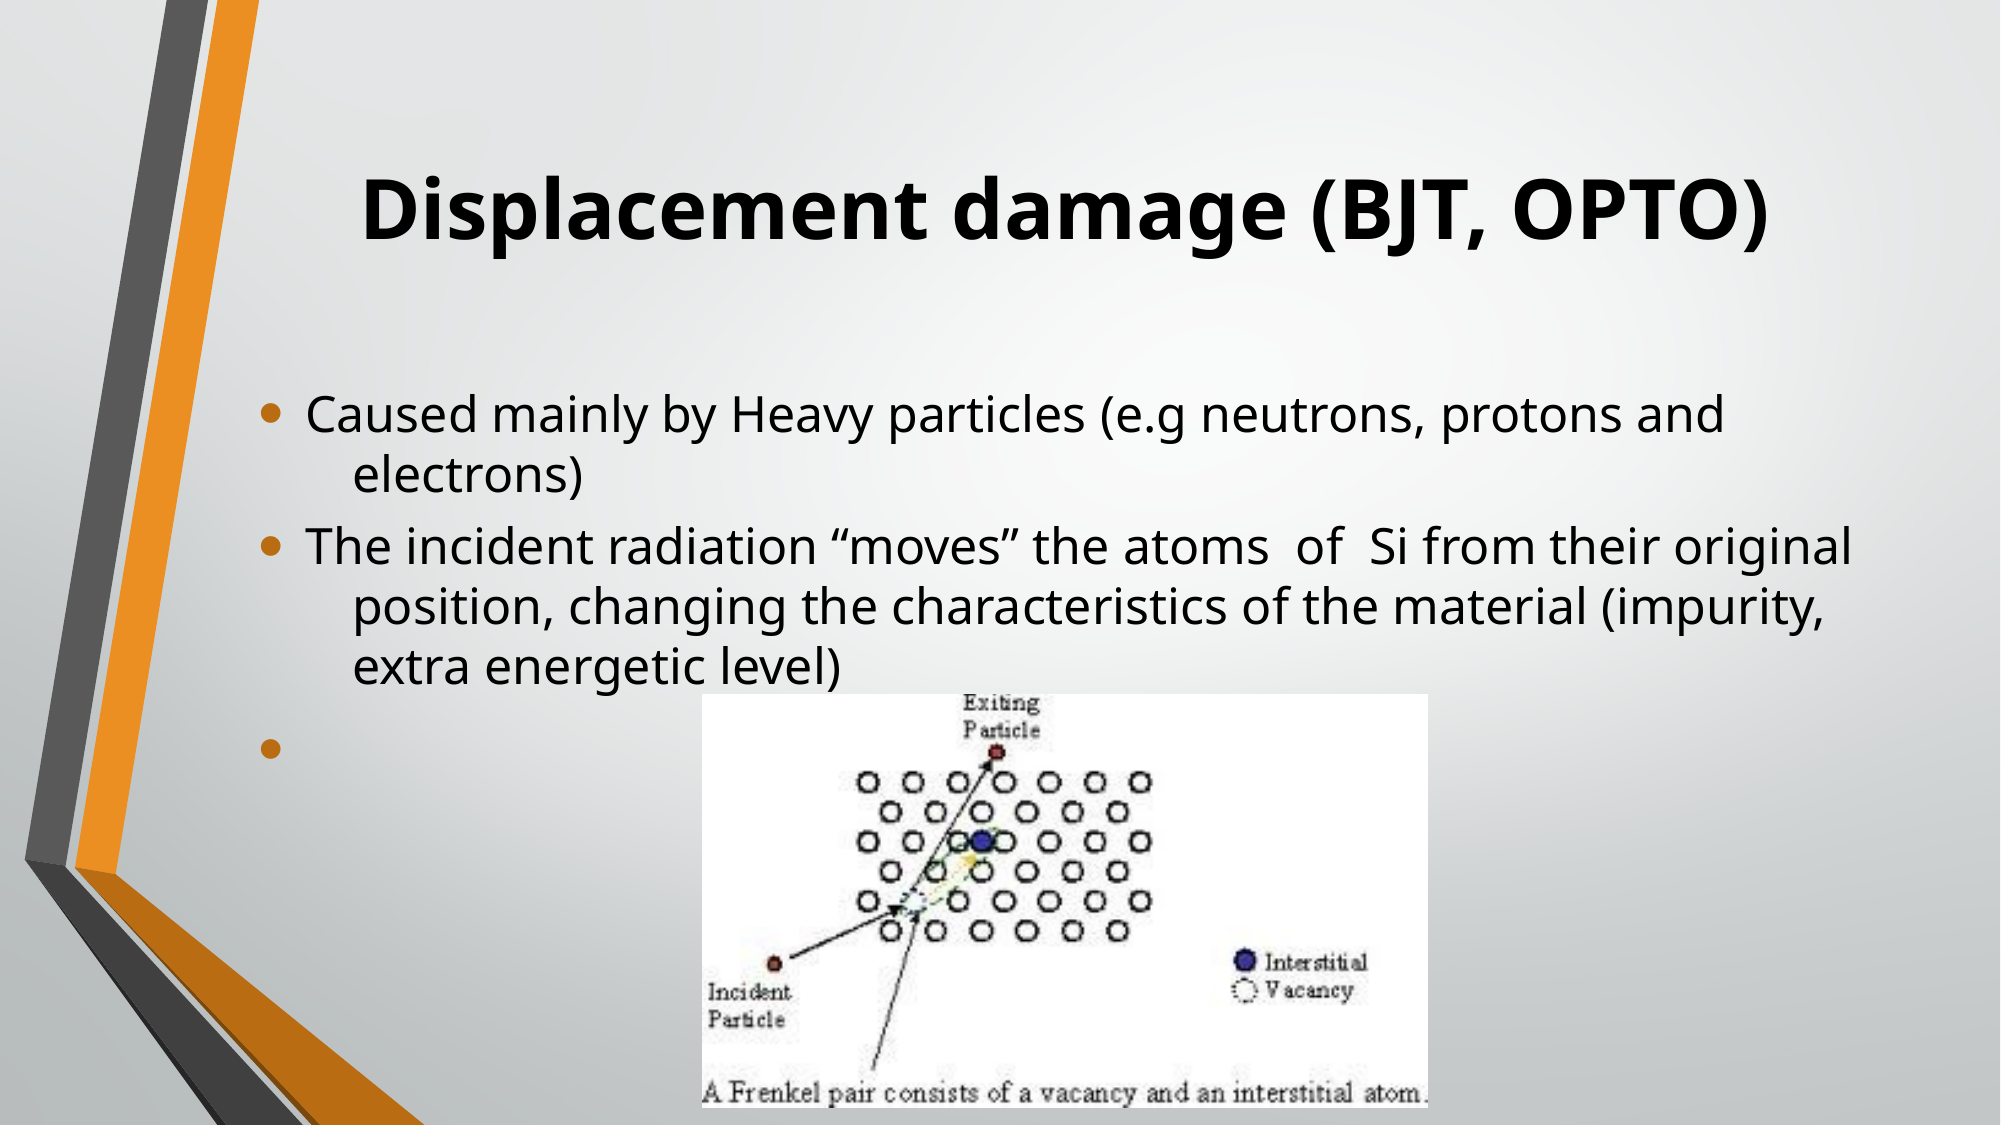

# Displacement damage (BJT, OPTO)
Caused mainly by Heavy particles (e.g neutrons, protons and electrons)
The incident radiation “moves” the atoms of Si from their original position, changing the characteristics of the material (impurity, extra energetic level)